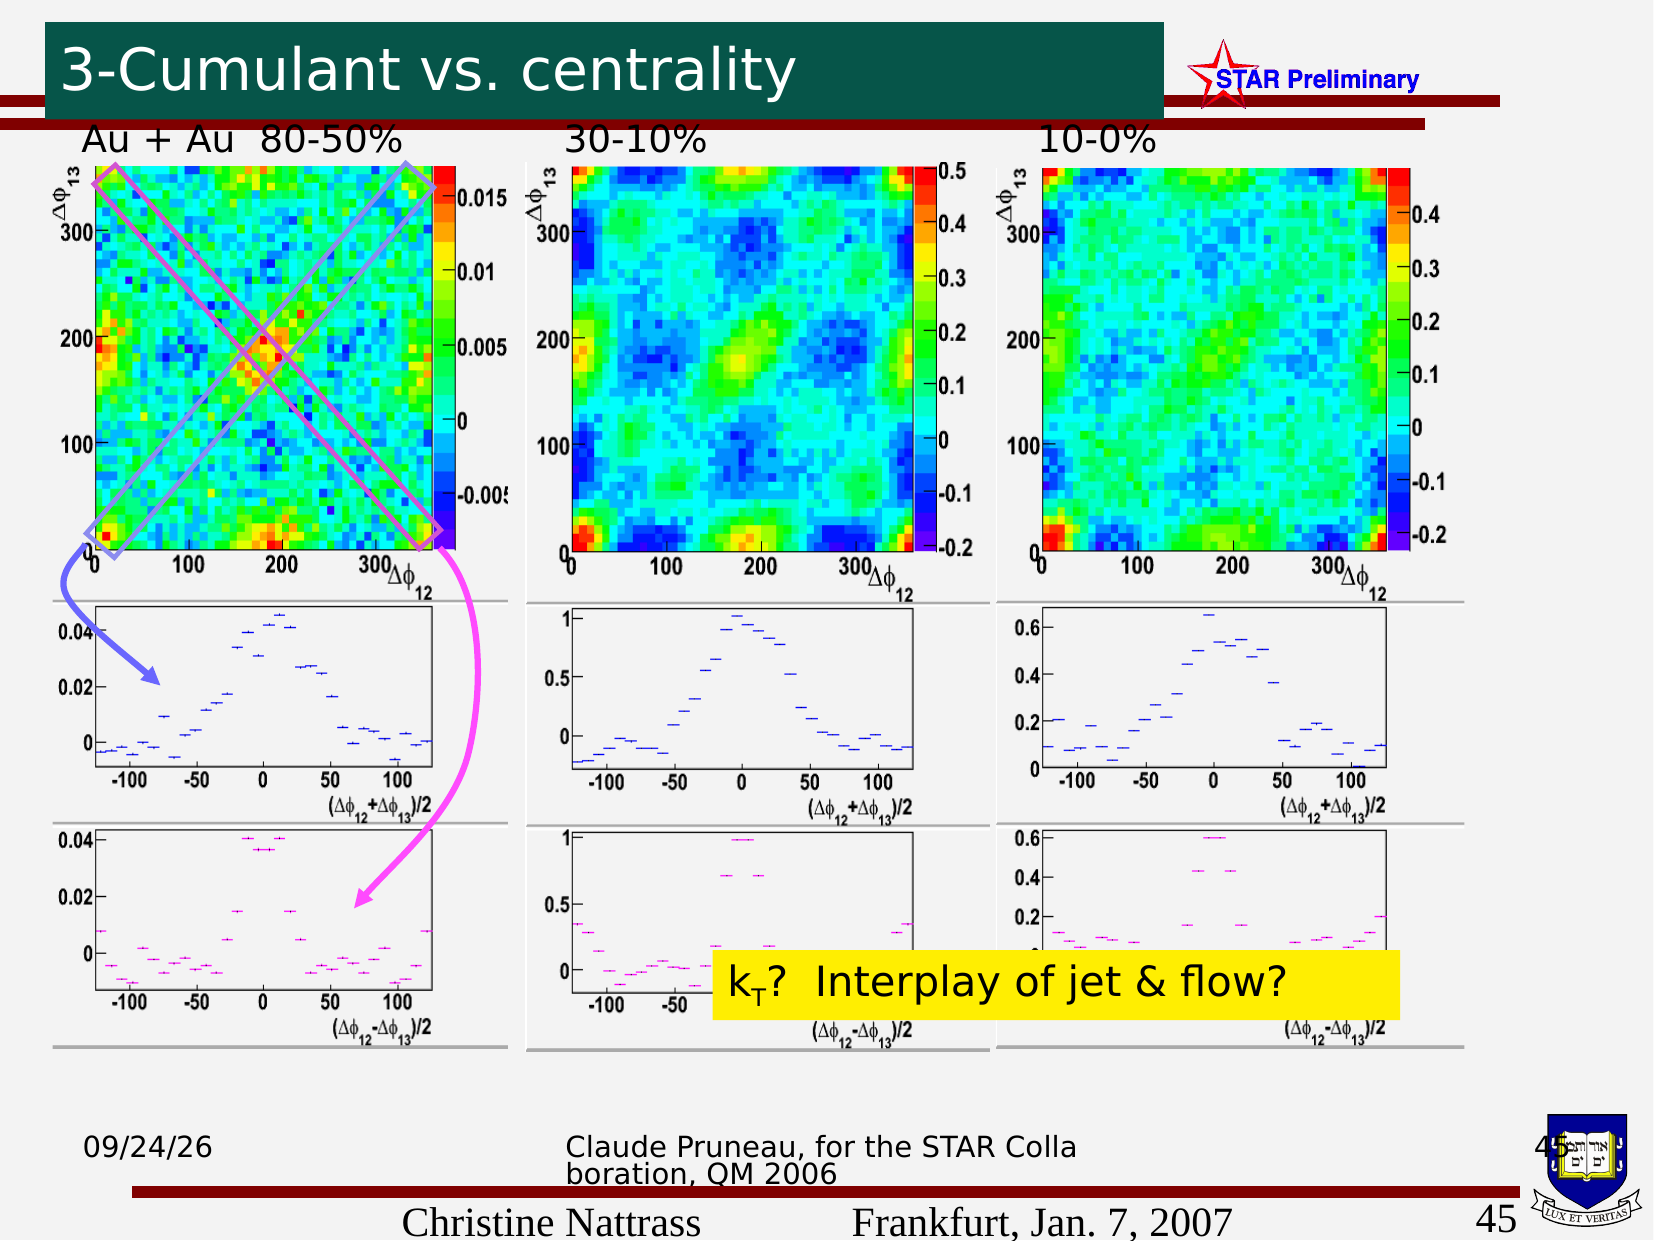

3-Cumulant vs. centrality
Au + Au 80-50%
30-10%
10-0%
kT? Interplay of jet & flow?
Claude Pruneau, for the STAR Collaboration, QM 2006
45